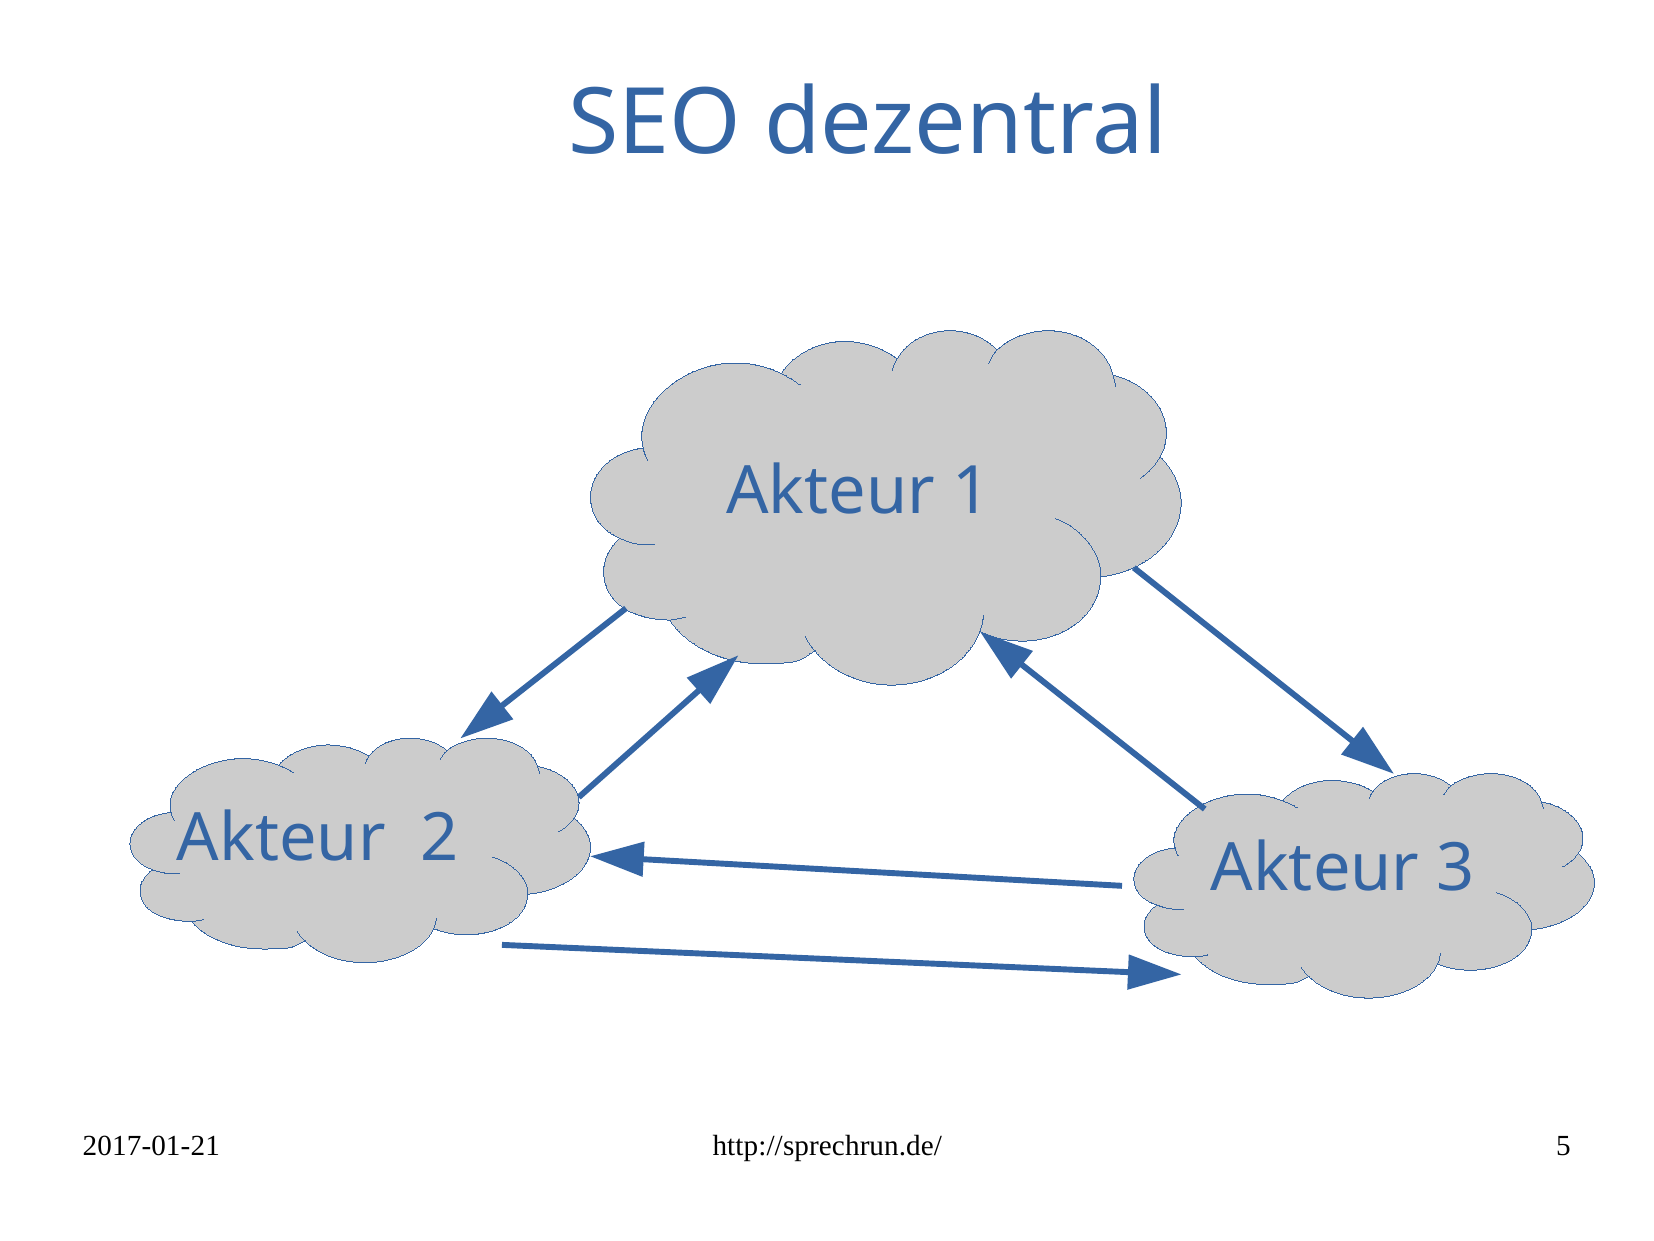

SEO dezentral
Akteur 1
# Akteur 2
Akteur 3
2017-01-21
http://sprechrun.de/
5